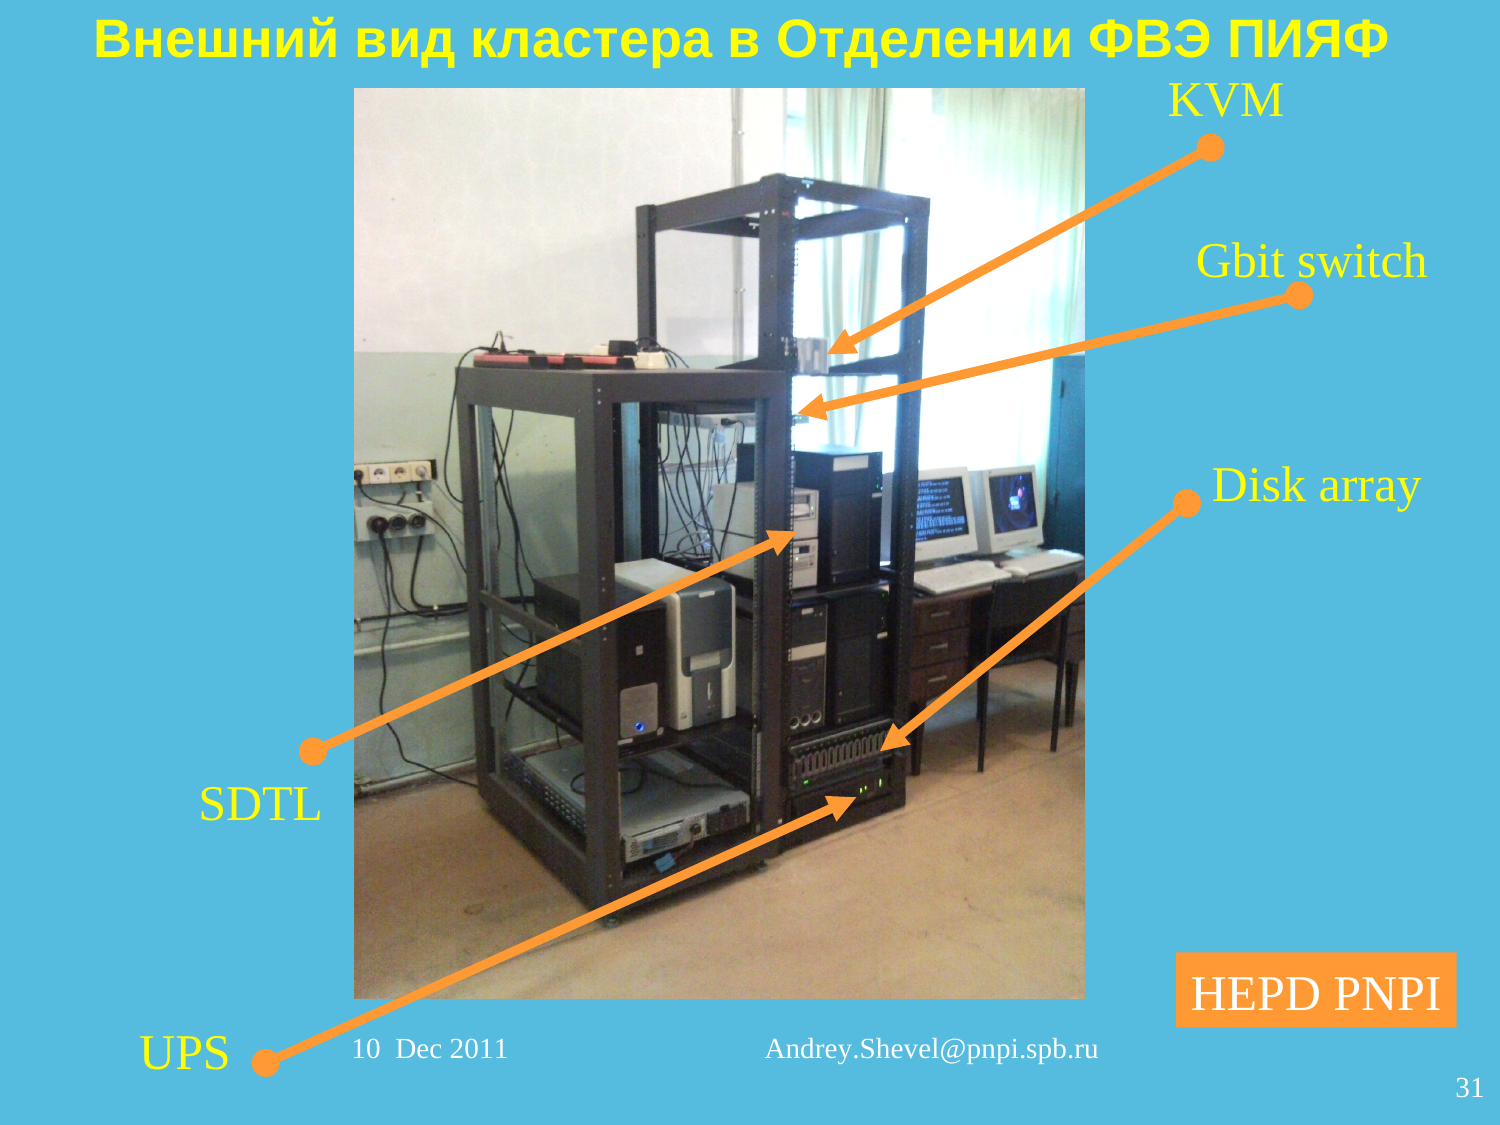

# Внешний вид кластера в Отделении ФВЭ ПИЯФ
KVM
Gbit switch
Disk array
SDTL
HEPD PNPI
UPS
31